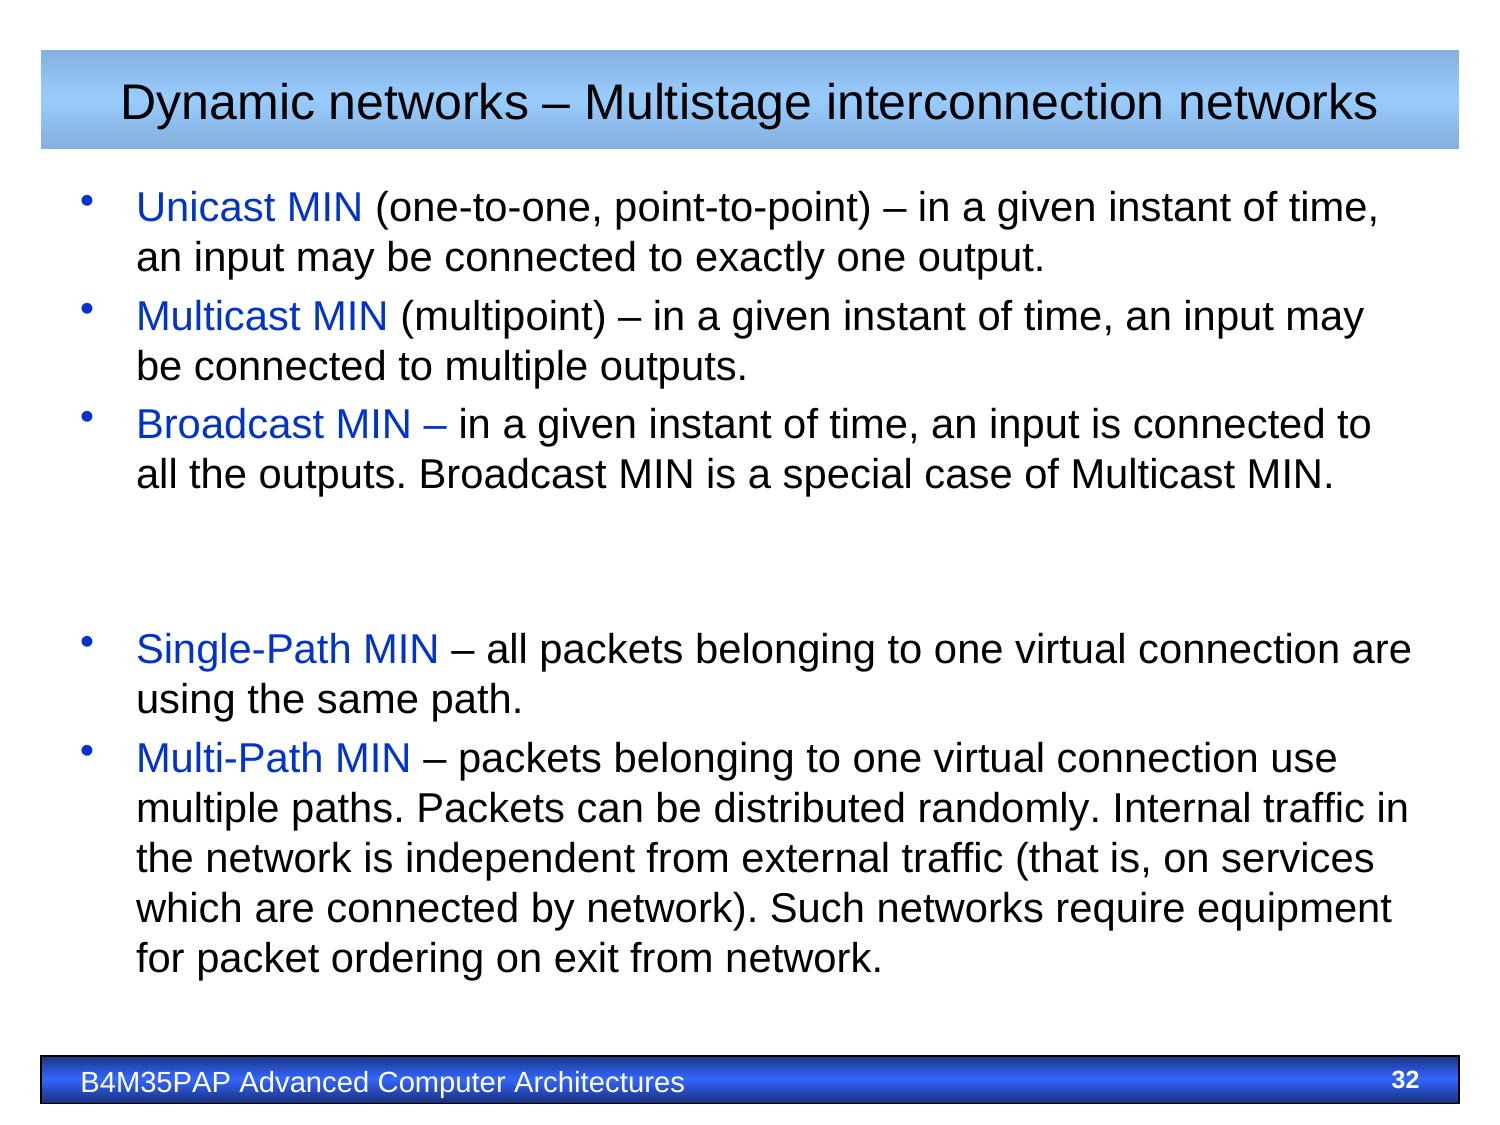

# Dynamic networks – Multistage interconnection networks
Unicast MIN (one-to-one, point-to-point) – in a given instant of time, an input may be connected to exactly one output.
Multicast MIN (multipoint) – in a given instant of time, an input may be connected to multiple outputs.
Broadcast MIN – in a given instant of time, an input is connected to all the outputs. Broadcast MIN is a special case of Multicast MIN.
Single-Path MIN – all packets belonging to one virtual connection are using the same path.
Multi-Path MIN – packets belonging to one virtual connection use multiple paths. Packets can be distributed randomly. Internal traffic in the network is independent from external traffic (that is, on services which are connected by network). Such networks require equipment for packet ordering on exit from network.